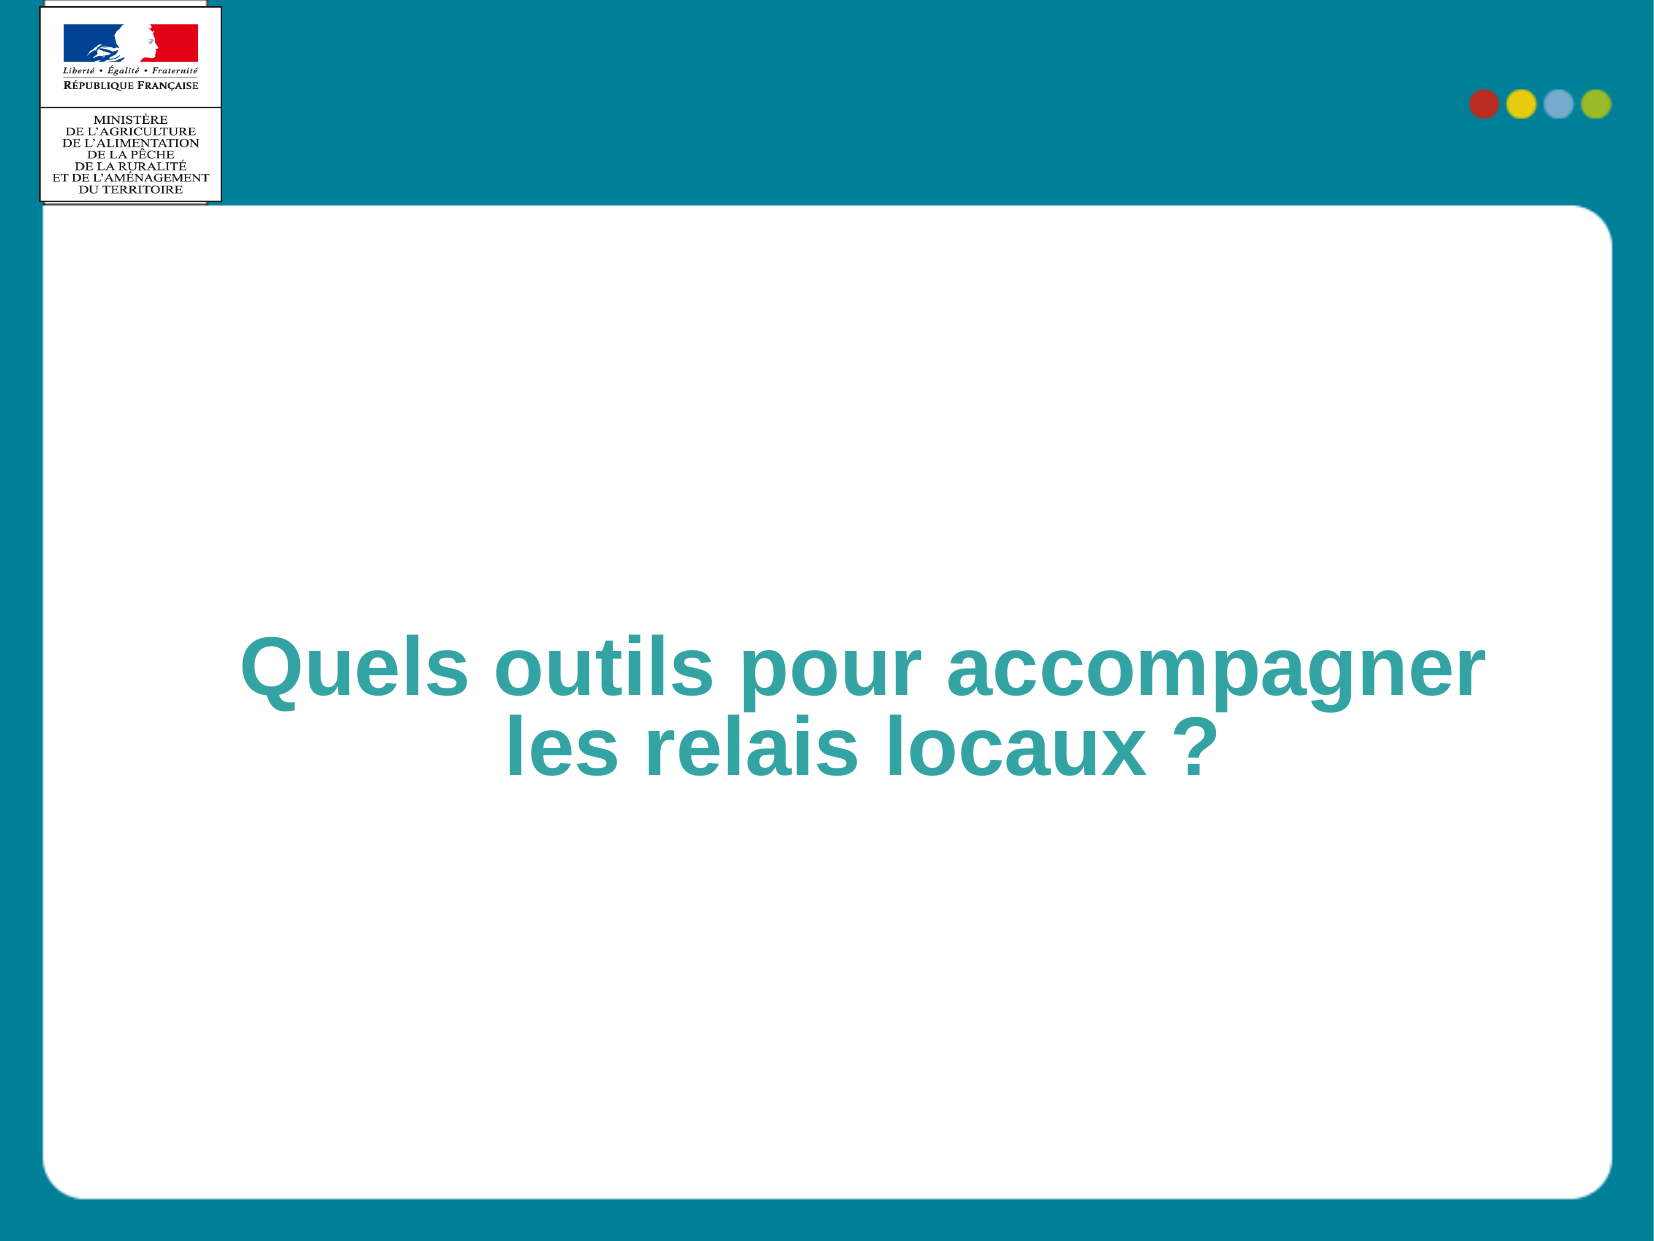

#
Quels outils pour accompagner les relais locaux ?